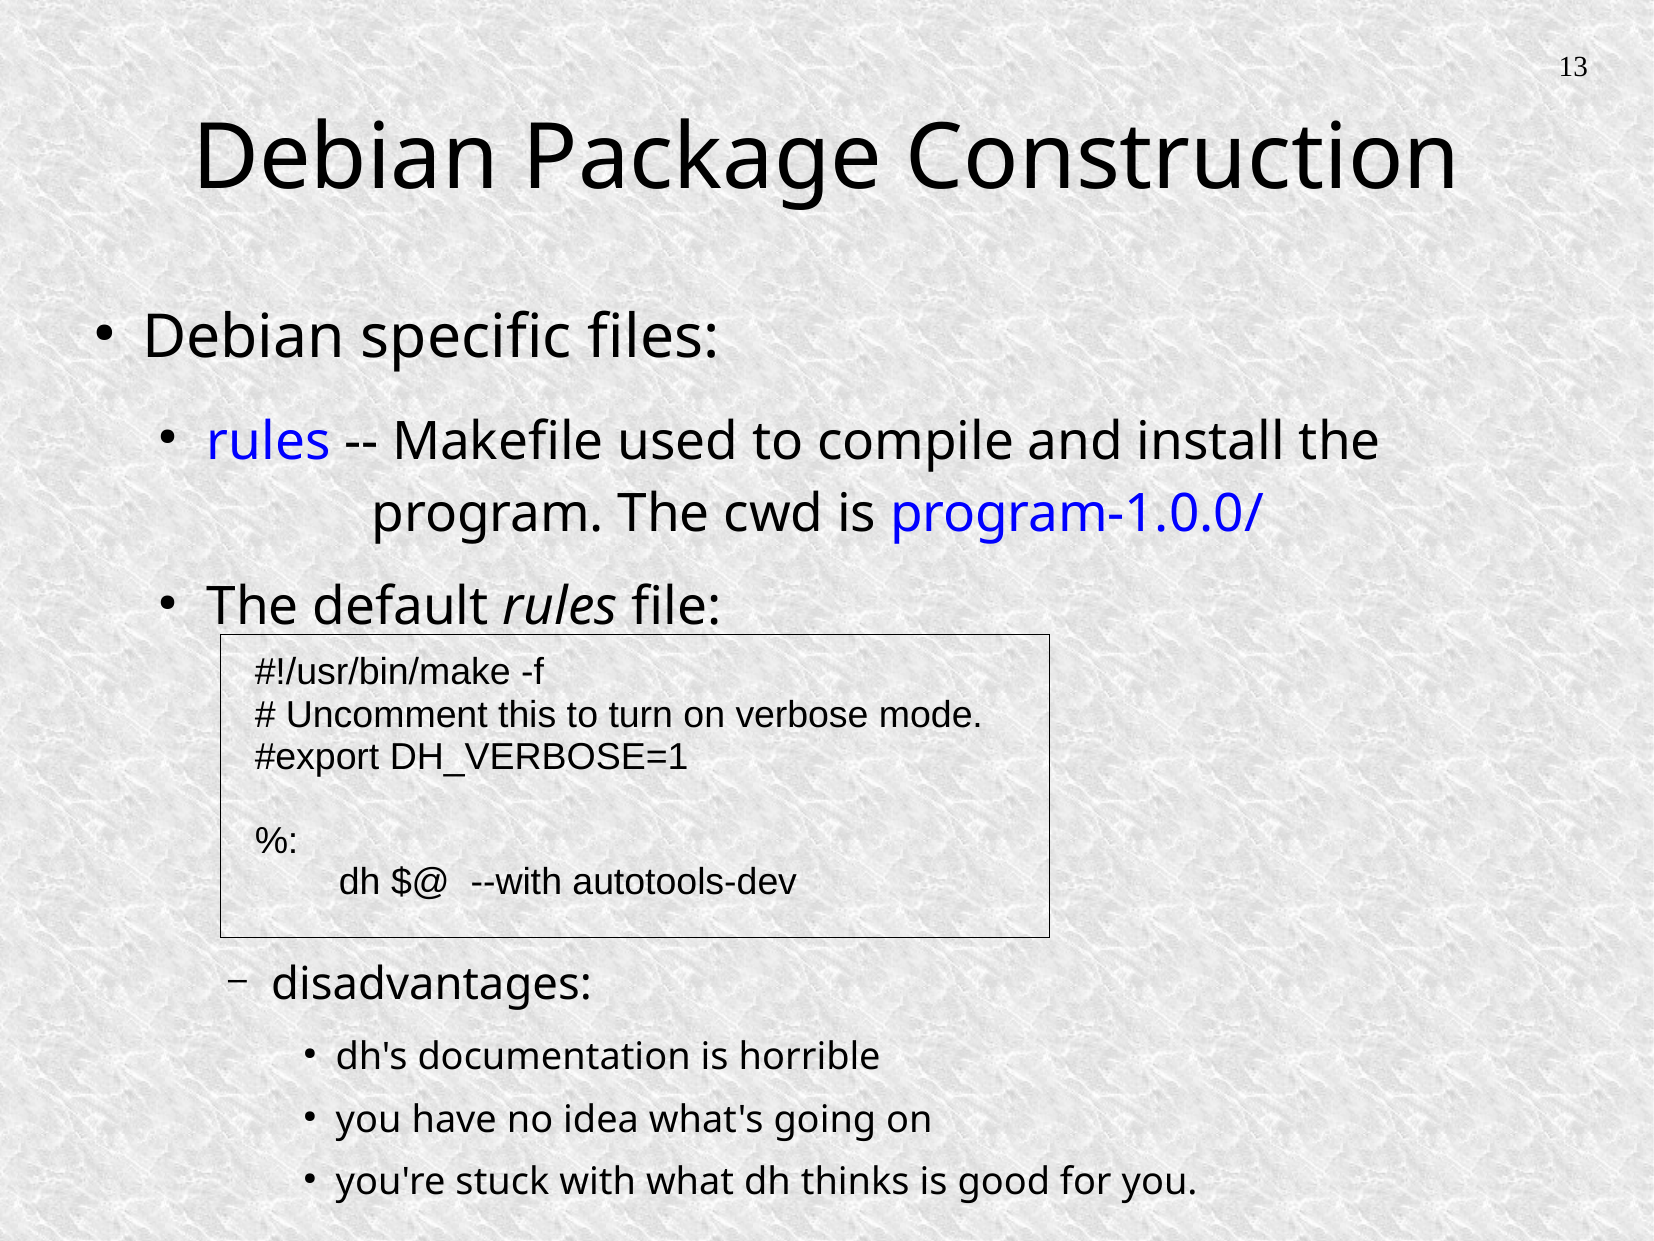

13
# Debian Package Construction
Debian specific files:
rules -- Makefile used to compile and install the
 program. The cwd is program-1.0.0/
The default rules file:
disadvantages:
dh's documentation is horrible
you have no idea what's going on
you're stuck with what dh thinks is good for you.
#!/usr/bin/make -f
# Uncomment this to turn on verbose mode.
#export DH_VERBOSE=1
%:
 dh $@ --with autotools-dev